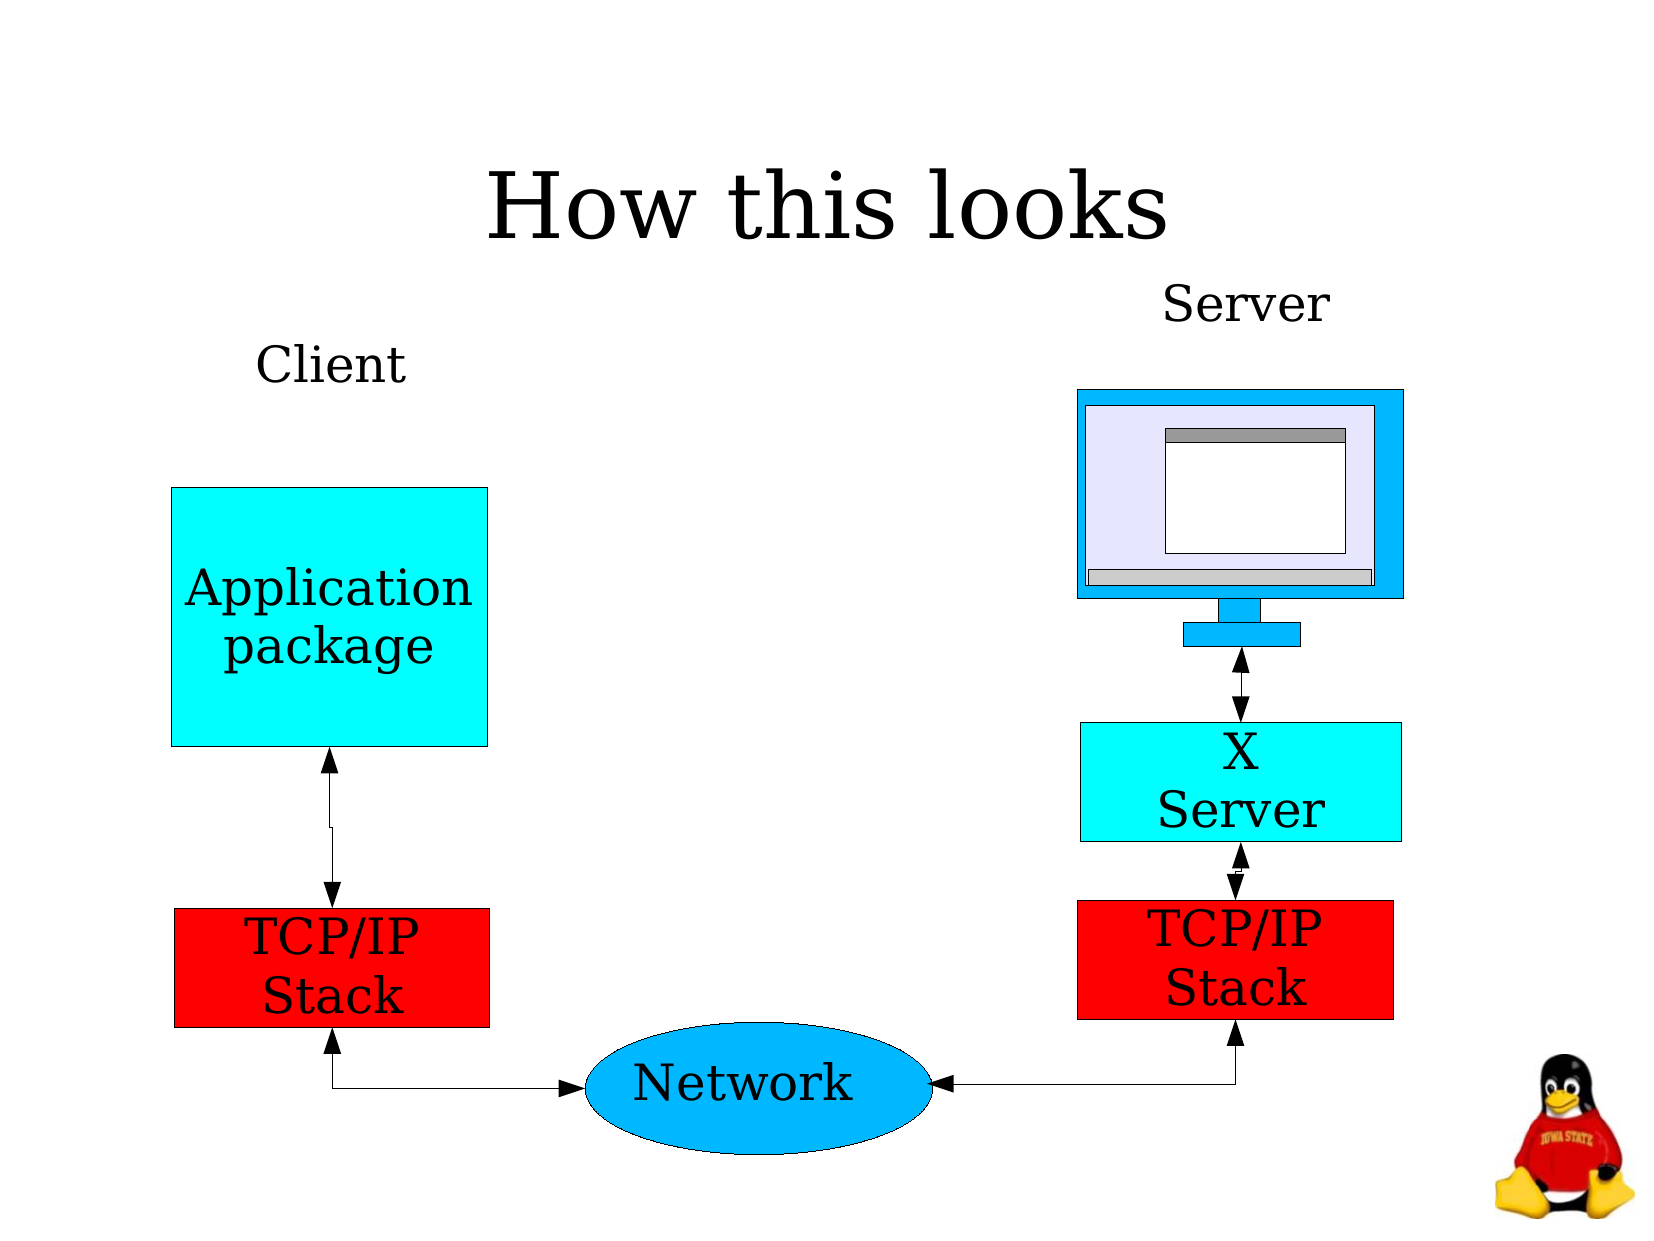

# How this looks
Server
Client
Application package
X
Server
TCP/IP Stack
TCP/IP Stack
Network